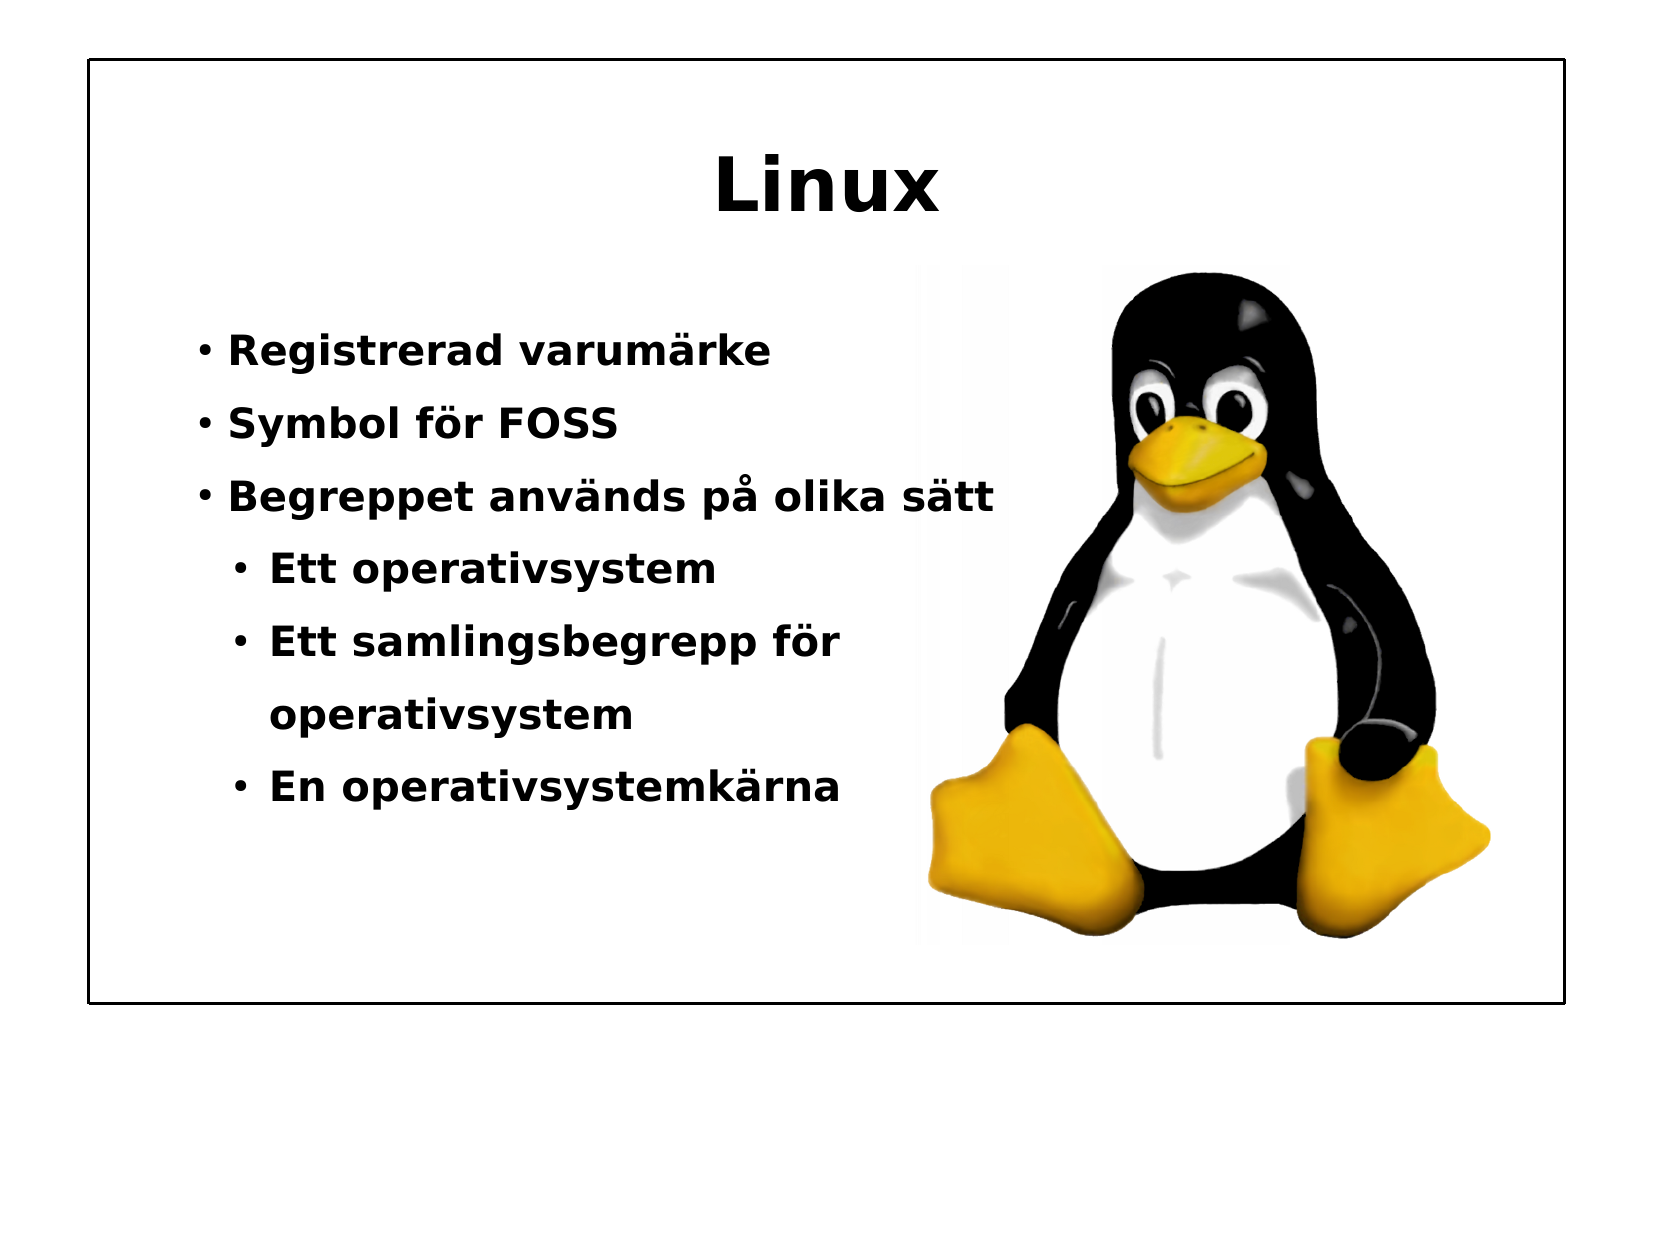

Linux
 Registrerad varumärke
 Symbol för FOSS
 Begreppet används på olika sätt
Ett operativsystem
Ett samlingsbegrepp för operativsystem
En operativsystemkärna